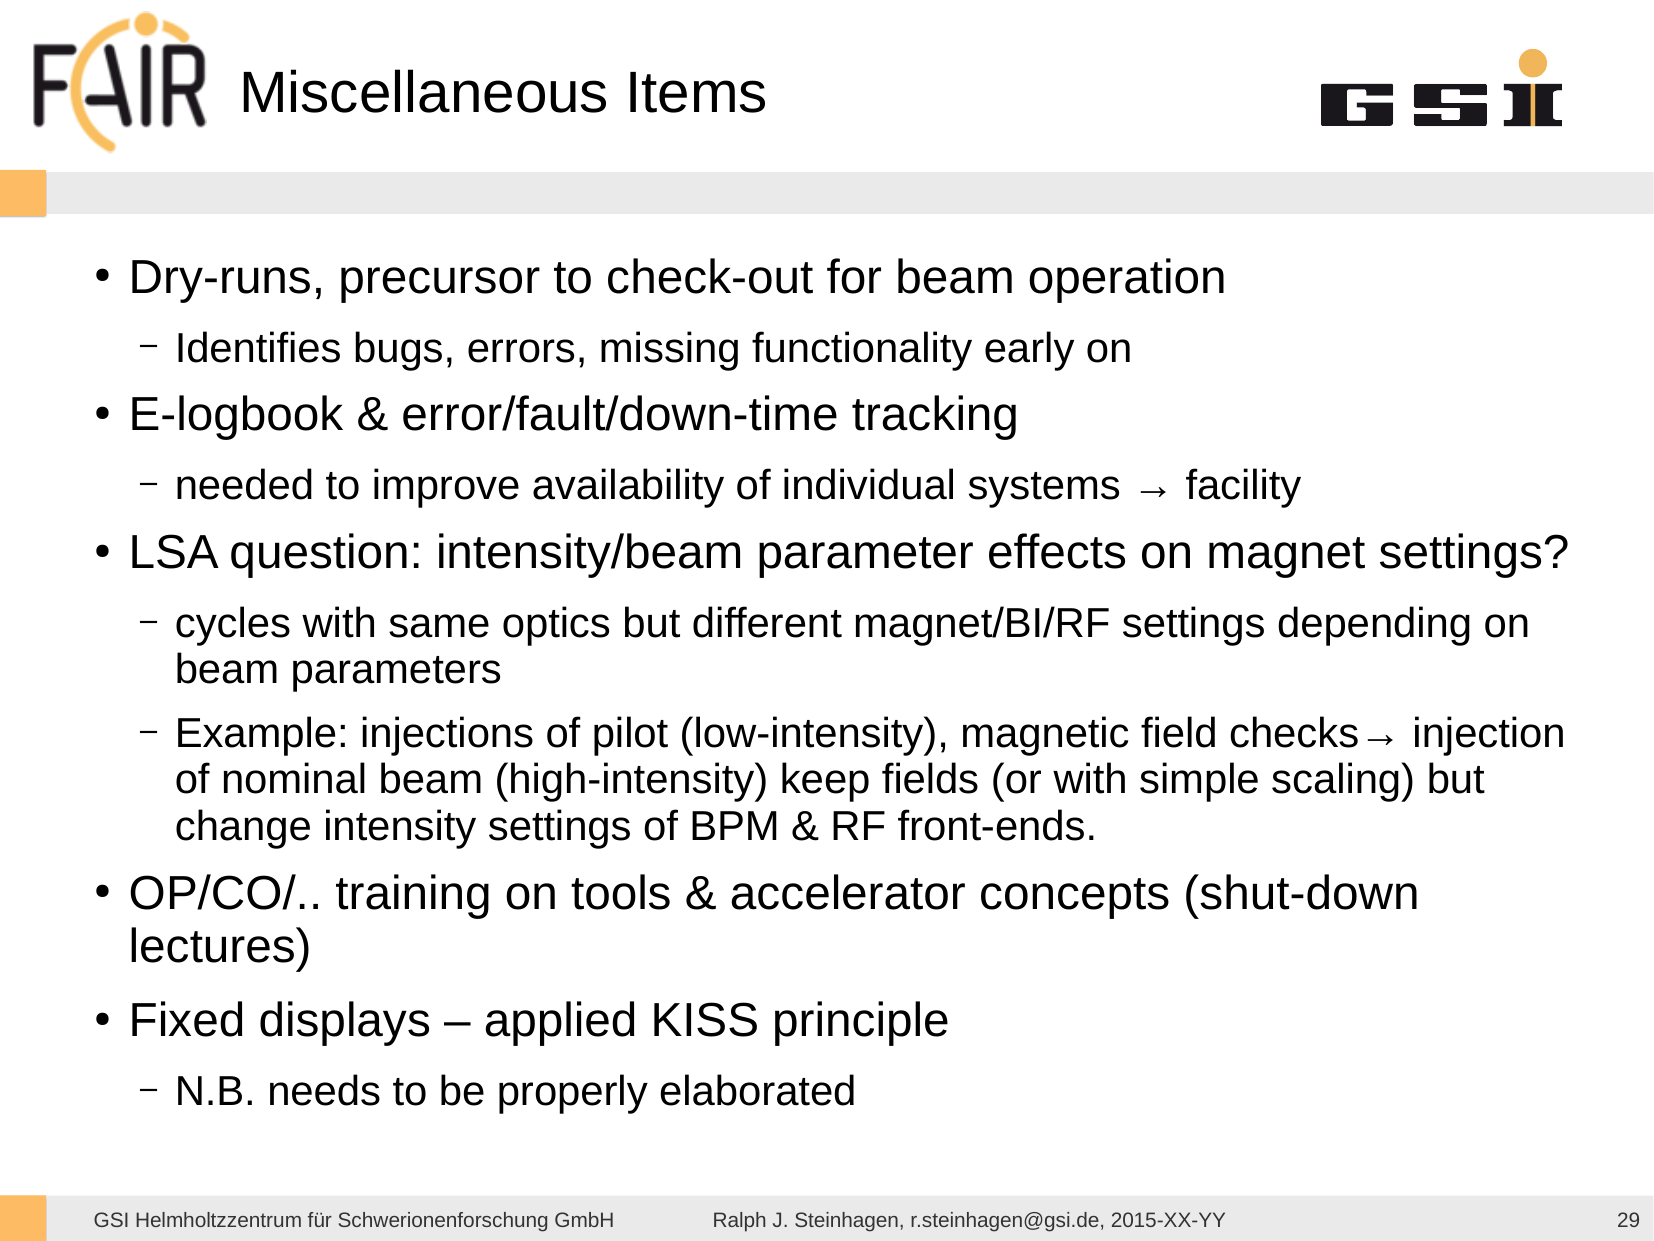

# Miscellaneous Items
Dry-runs, precursor to check-out for beam operation
Identifies bugs, errors, missing functionality early on
E-logbook & error/fault/down-time tracking
needed to improve availability of individual systems → facility
LSA question: intensity/beam parameter effects on magnet settings?
cycles with same optics but different magnet/BI/RF settings depending on beam parameters
Example: injections of pilot (low-intensity), magnetic field checks→ injection of nominal beam (high-intensity) keep fields (or with simple scaling) but change intensity settings of BPM & RF front-ends.
OP/CO/.. training on tools & accelerator concepts (shut-down lectures)
Fixed displays – applied KISS principle
N.B. needs to be properly elaborated